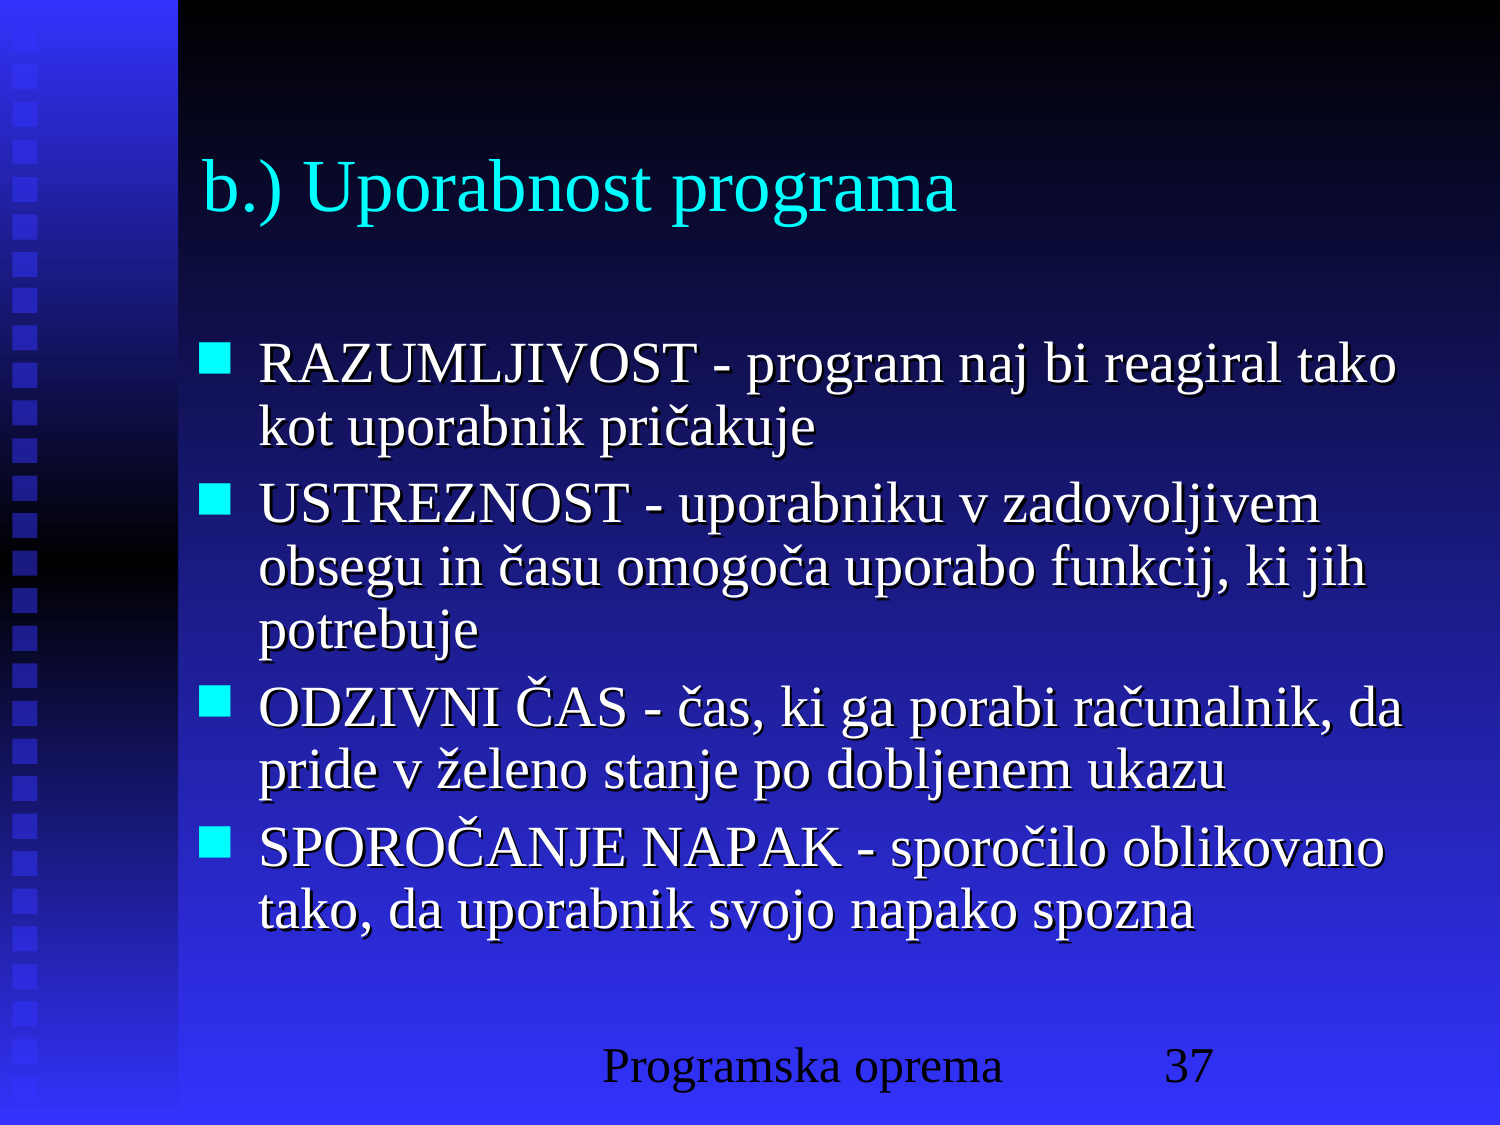

# b.) Uporabnost programa
RAZUMLJIVOST - program naj bi reagiral tako kot uporabnik pričakuje
USTREZNOST - uporabniku v zadovoljivem obsegu in času omogoča uporabo funkcij, ki jih potrebuje
ODZIVNI ČAS - čas, ki ga porabi računalnik, da pride v želeno stanje po dobljenem ukazu
SPOROČANJE NAPAK - sporočilo oblikovano tako, da uporabnik svojo napako spozna
Programska oprema
37